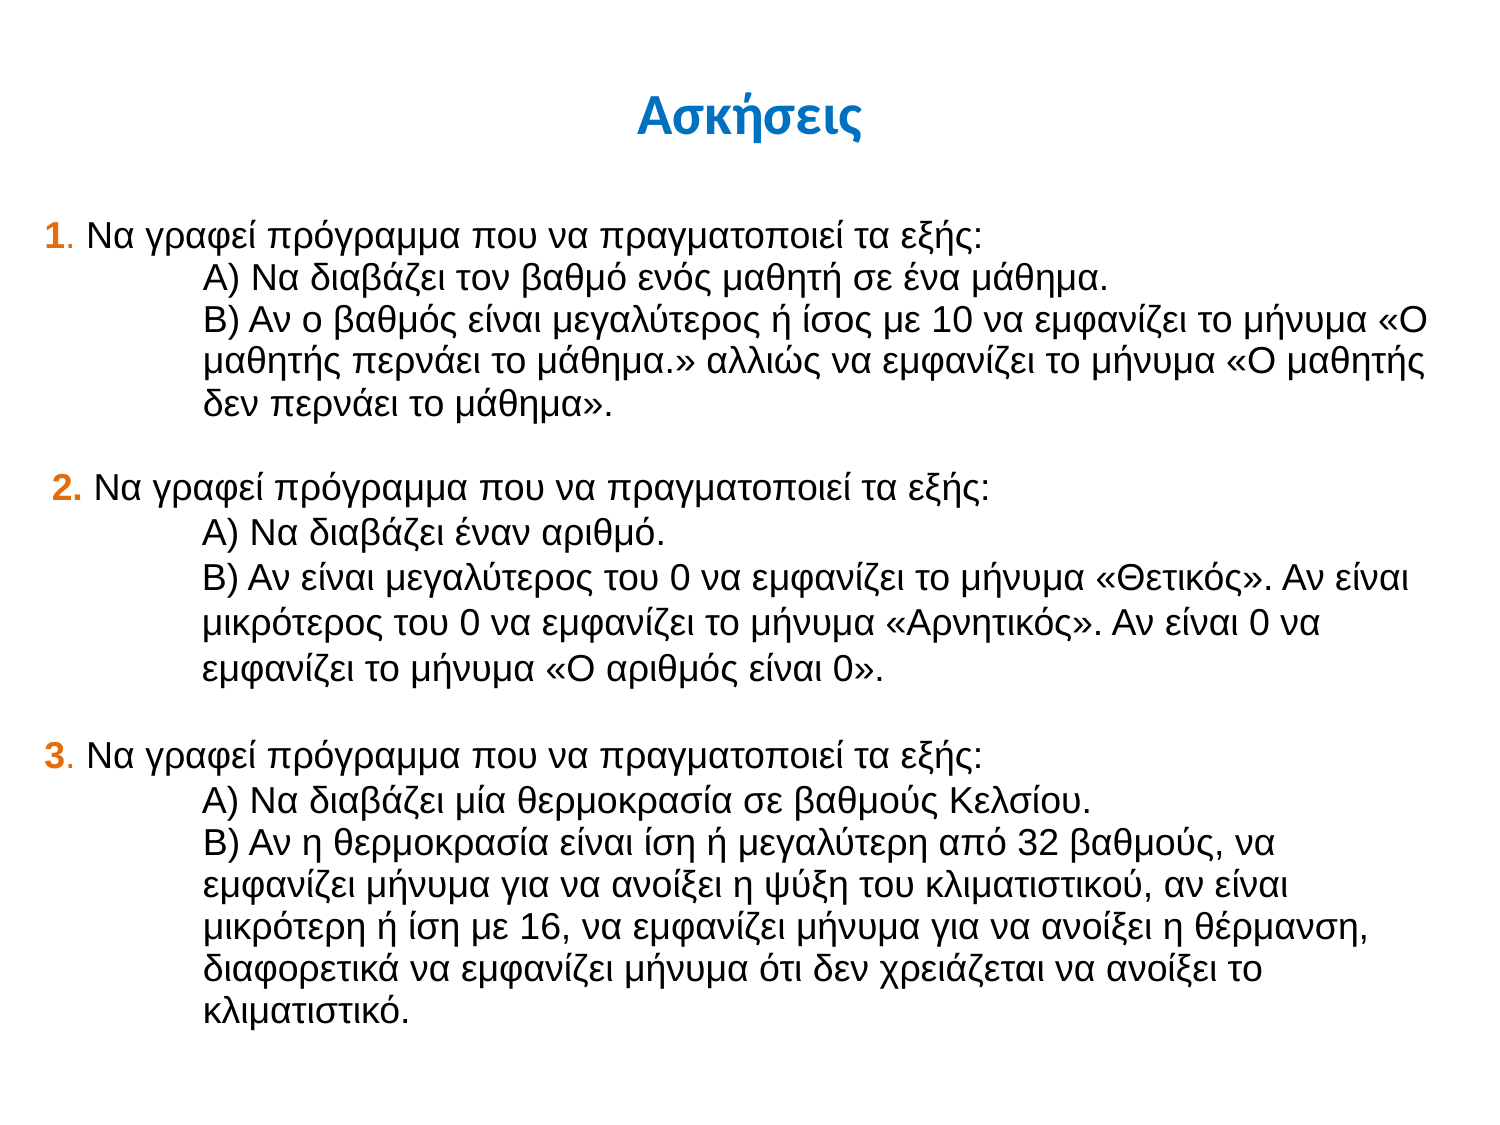

# Ασκήσεις
1. Να γραφεί πρόγραμμα που να πραγματοποιεί τα εξής:
	Α) Να διαβάζει τoν βαθμό ενός μαθητή σε ένα μάθημα.
	Β) Αν ο βαθμός είναι μεγαλύτερος ή ίσος με 10 να εμφανίζει το μήνυμα «Ο 	μαθητής περνάει το μάθημα.» αλλιώς να εμφανίζει το μήνυμα «Ο μαθητής 	δεν περνάει το μάθημα».
2. Να γραφεί πρόγραμμα που να πραγματοποιεί τα εξής:
	Α) Να διαβάζει έναν αριθμό.
	Β) Αν είναι μεγαλύτερος του 0 να εμφανίζει το μήνυμα «Θετικός». Αν είναι 	μικρότερος του 0 να εμφανίζει το μήνυμα «Αρνητικός». Αν είναι 0 να 		εμφανίζει το μήνυμα «Ο αριθμός είναι 0».
3. Να γραφεί πρόγραμμα που να πραγματοποιεί τα εξής:
	Α) Να διαβάζει μία θερμοκρασία σε βαθμούς Κελσίου.
	Β) Αν η θερμοκρασία είναι ίση ή μεγαλύτερη από 32 βαθμούς, να 		εμφανίζει μήνυμα για να ανοίξει η ψύξη του κλιματιστικού, αν είναι 		μικρότερη ή ίση με 16, να εμφανίζει μήνυμα για να ανοίξει η θέρμανση, 		διαφορετικά να εμφανίζει μήνυμα ότι δεν χρειάζεται να ανοίξει το 		κλιματιστικό.